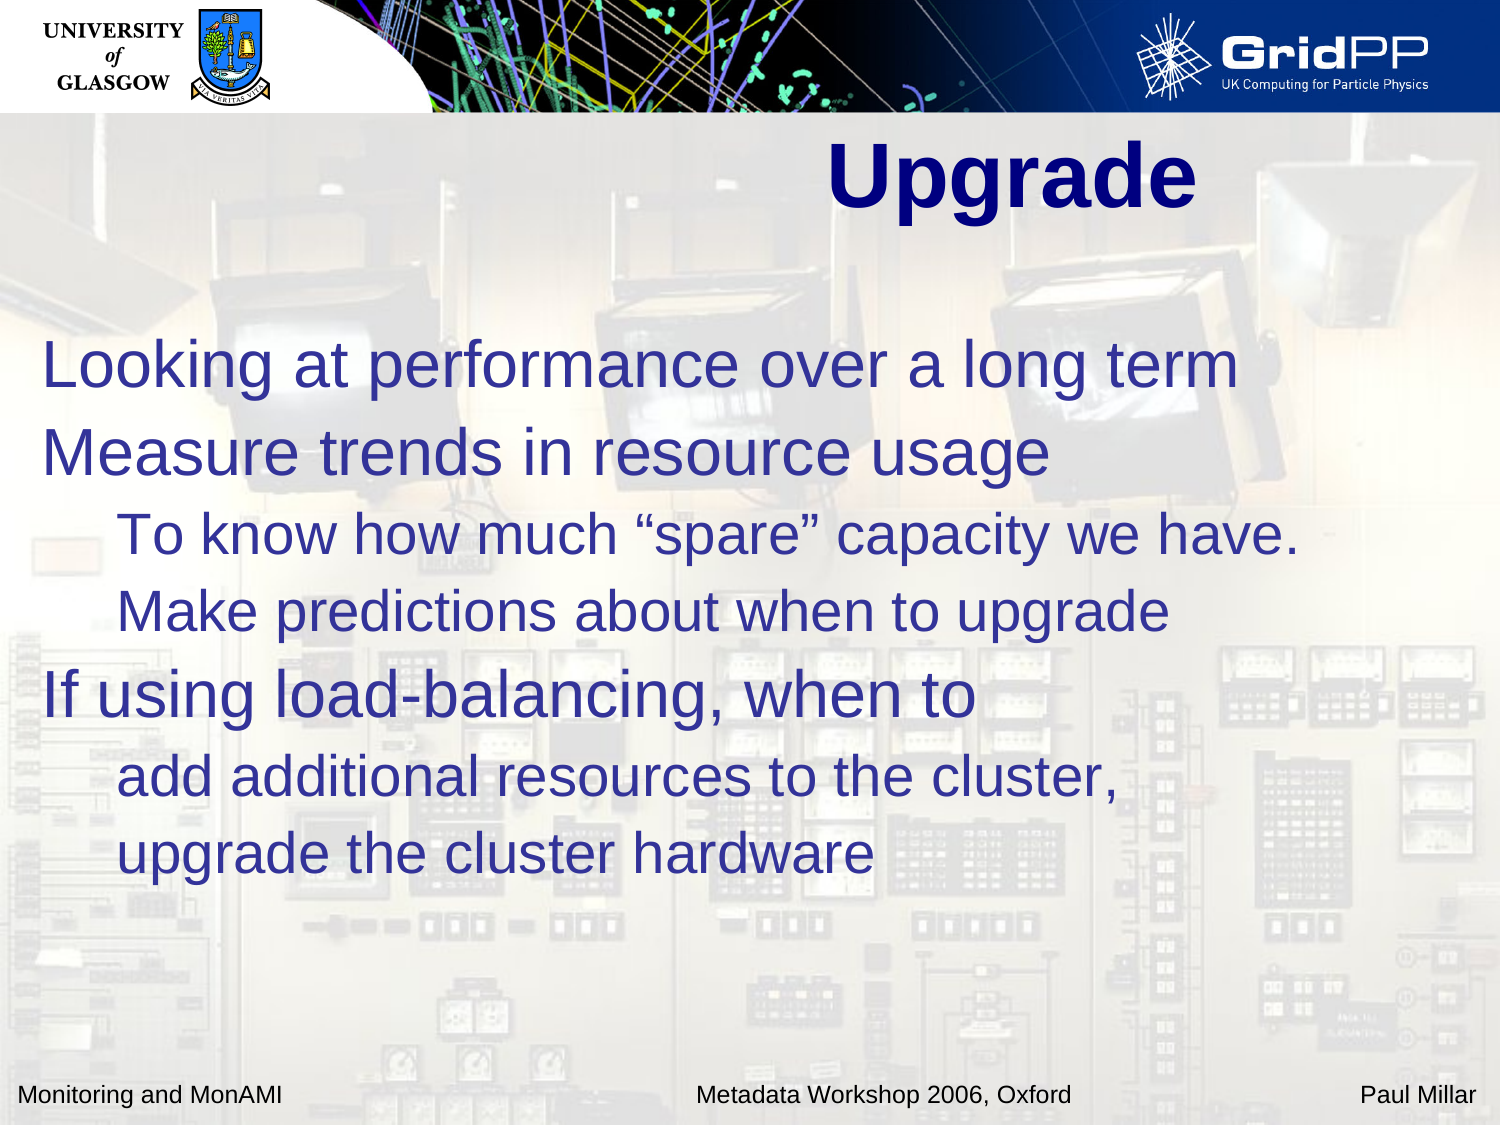

# Upgrade
Looking at performance over a long term
Measure trends in resource usage
To know how much “spare” capacity we have.
Make predictions about when to upgrade
If using load-balancing, when to
add additional resources to the cluster,
upgrade the cluster hardware